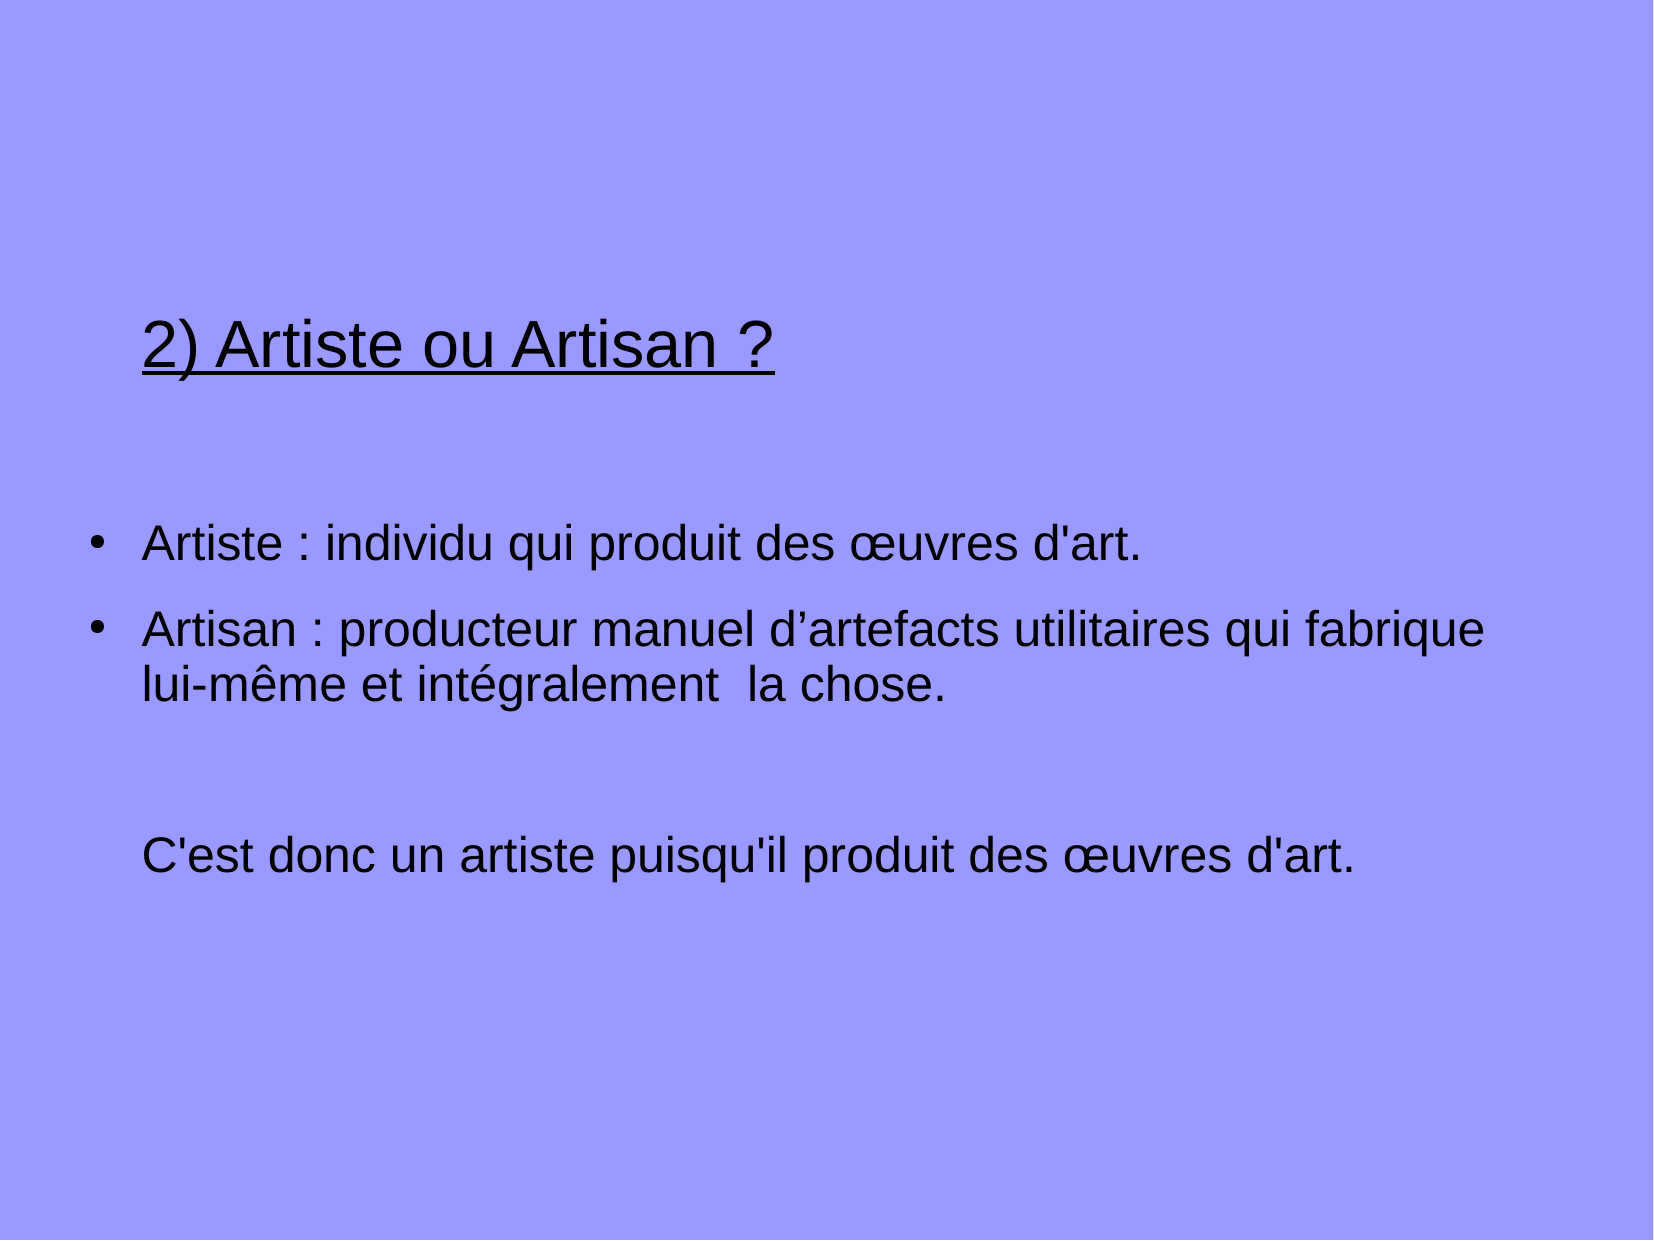

#
2) Artiste ou Artisan ?
Artiste : individu qui produit des œuvres d'art.
Artisan : producteur manuel d’artefacts utilitaires qui fabrique lui-même et intégralement la chose.
C'est donc un artiste puisqu'il produit des œuvres d'art.